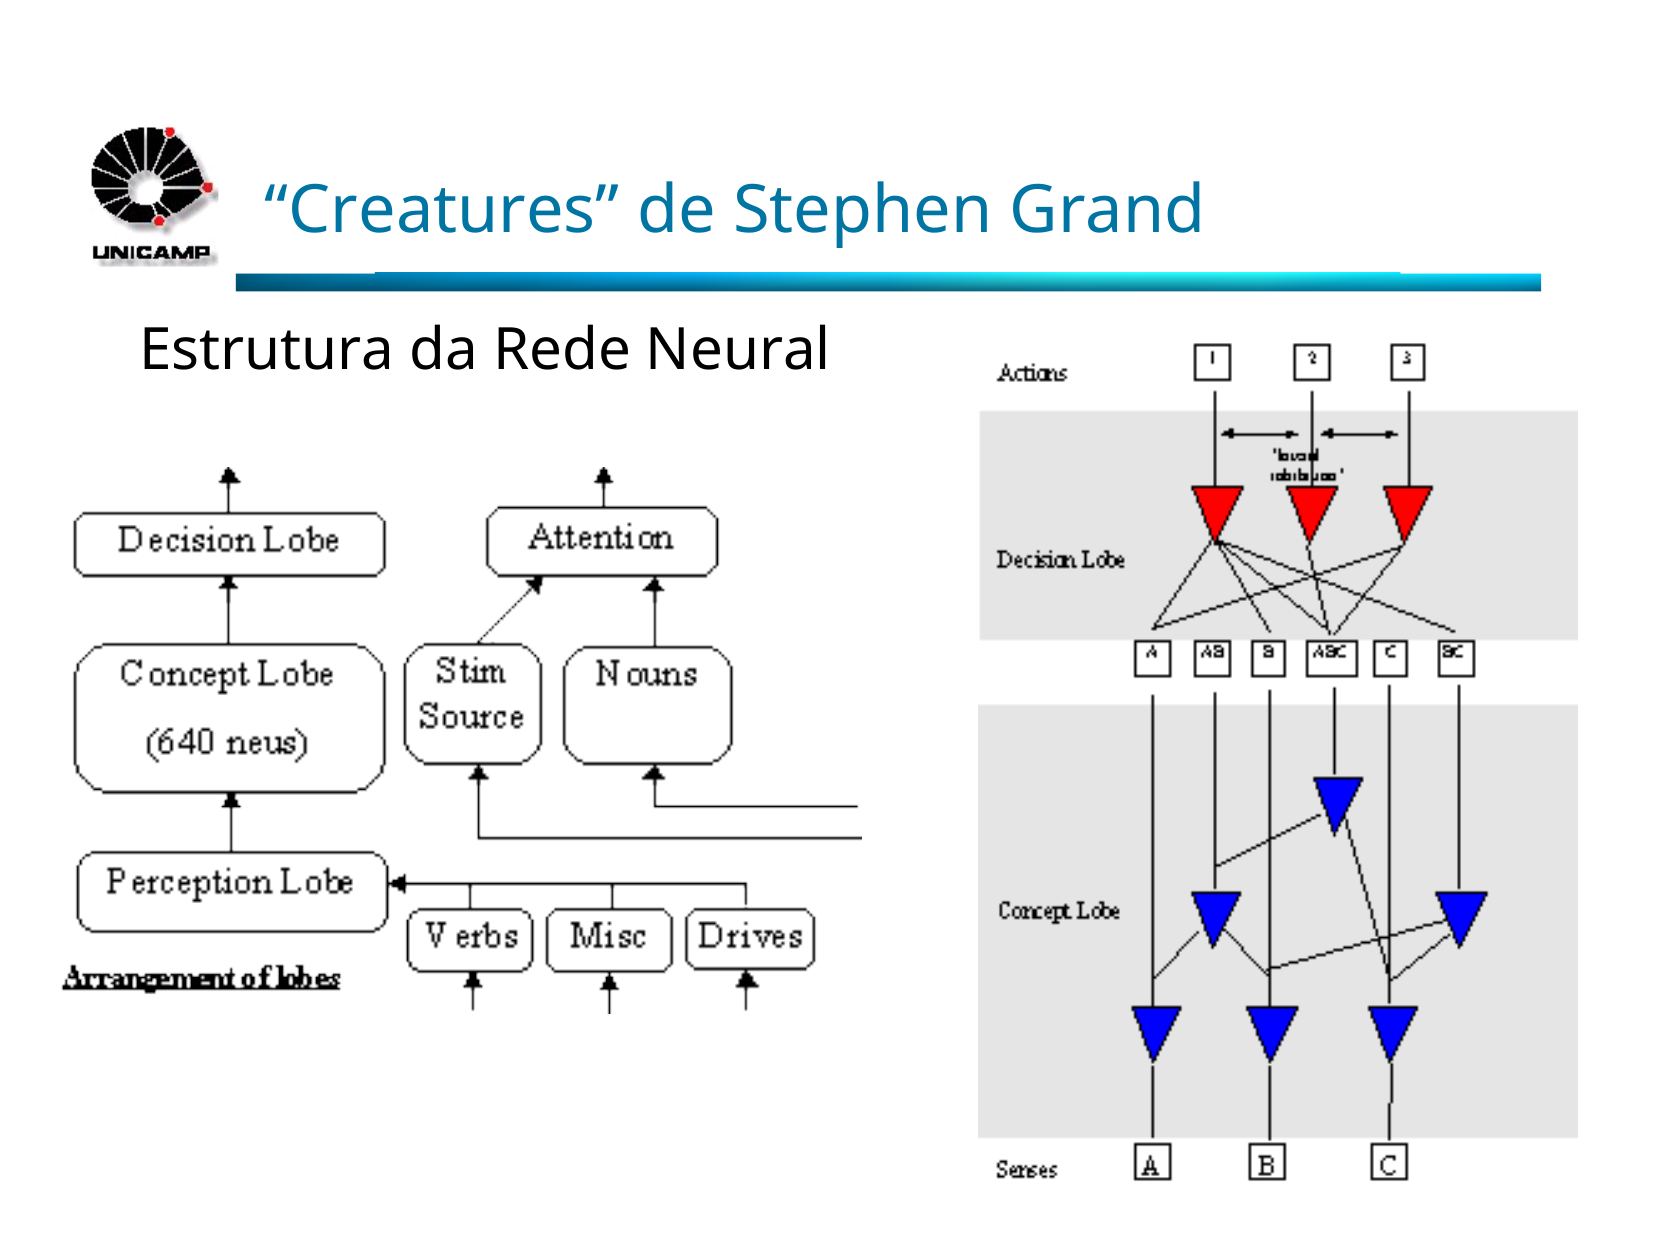

# “Creatures” de Stephen Grand
Estrutura da Rede Neural